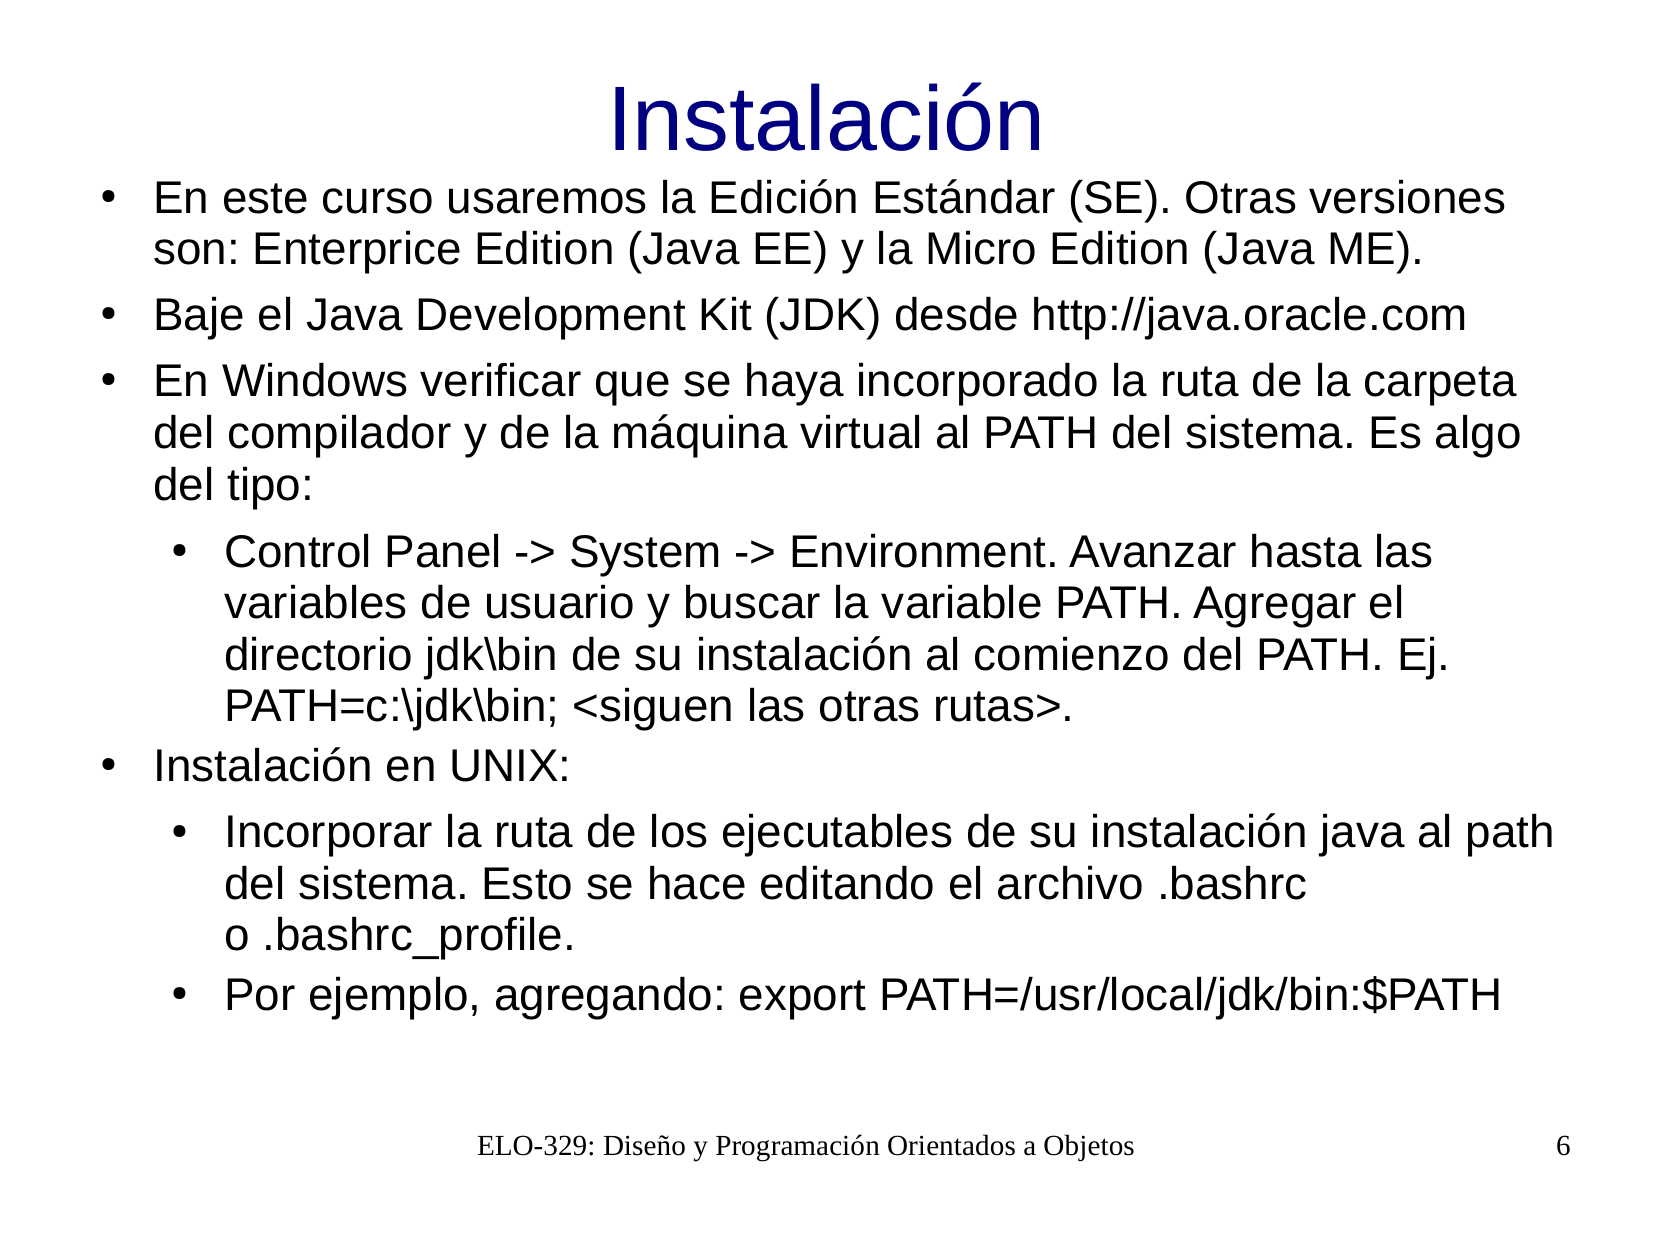

# Instalación
En este curso usaremos la Edición Estándar (SE). Otras versiones son: Enterprice Edition (Java EE) y la Micro Edition (Java ME).
Baje el Java Development Kit (JDK) desde http://java.oracle.com
En Windows verificar que se haya incorporado la ruta de la carpeta del compilador y de la máquina virtual al PATH del sistema. Es algo del tipo:‏
Control Panel -> System -> Environment. Avanzar hasta las variables de usuario y buscar la variable PATH. Agregar el directorio jdk\bin de su instalación al comienzo del PATH. Ej. PATH=c:\jdk\bin; <siguen las otras rutas>.
Instalación en UNIX:
Incorporar la ruta de los ejecutables de su instalación java al path del sistema. Esto se hace editando el archivo .bashrc o .bashrc_profile.
Por ejemplo, agregando: export PATH=/usr/local/jdk/bin:$PATH
6